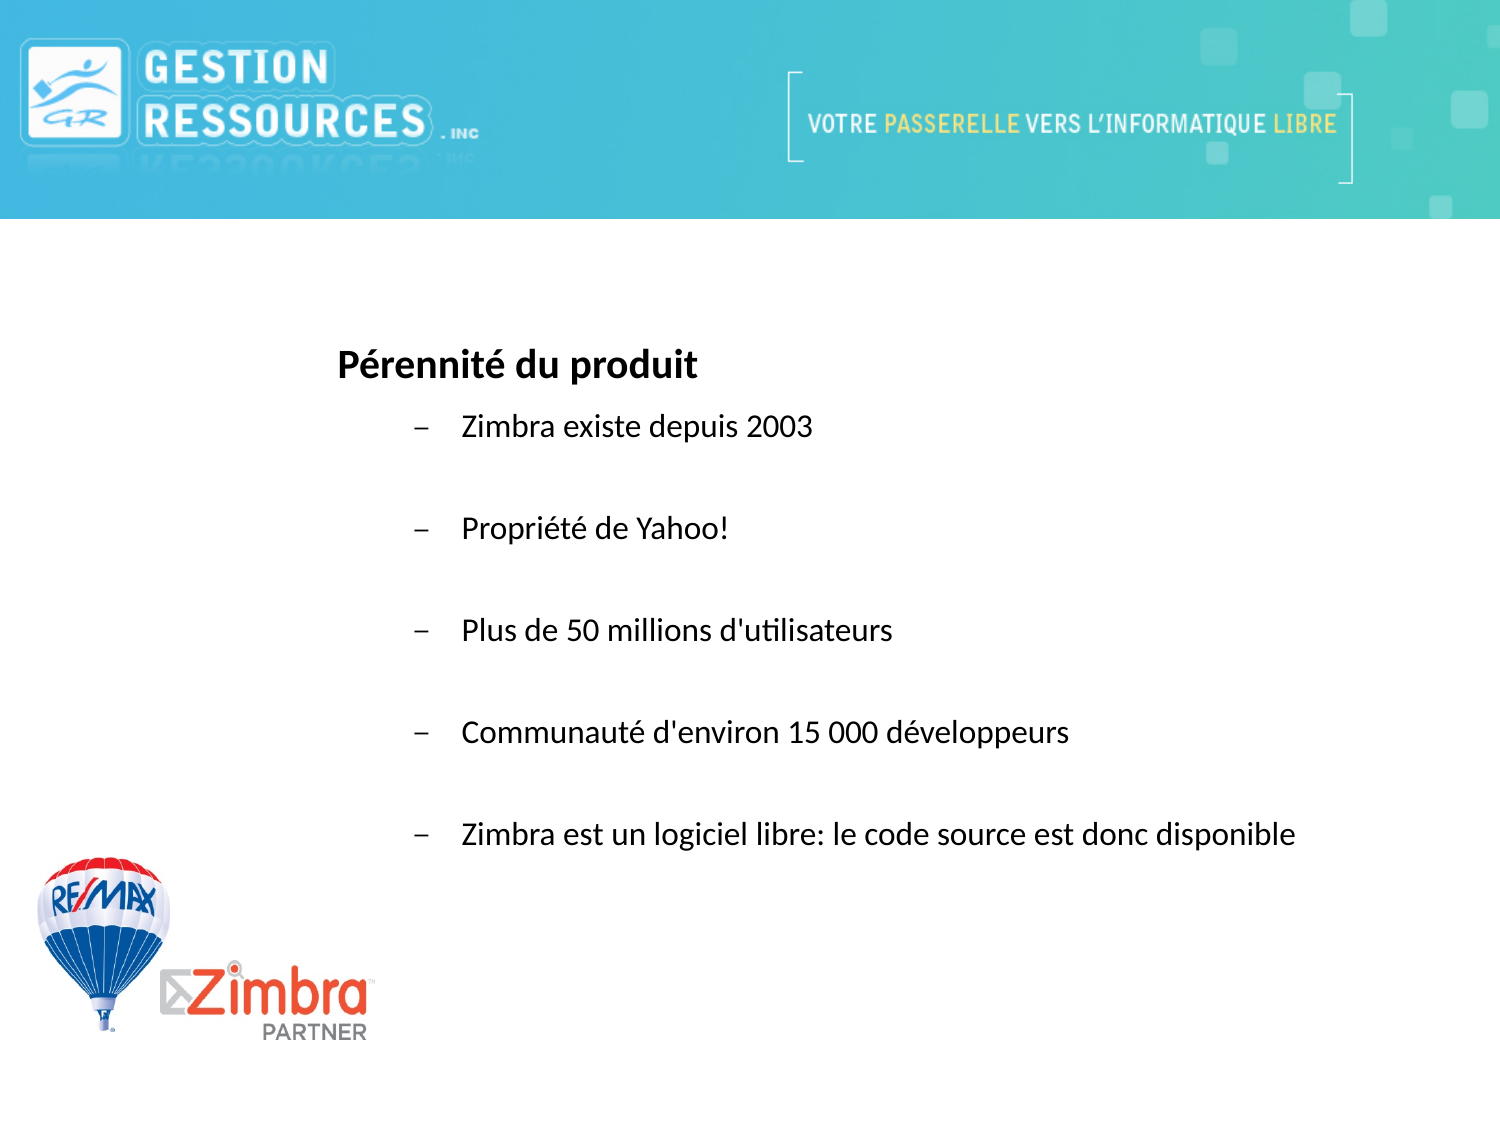

Pérennité du produit
Zimbra existe depuis 2003
Propriété de Yahoo!
Plus de 50 millions d'utilisateurs
Communauté d'environ 15 000 développeurs
Zimbra est un logiciel libre: le code source est donc disponible